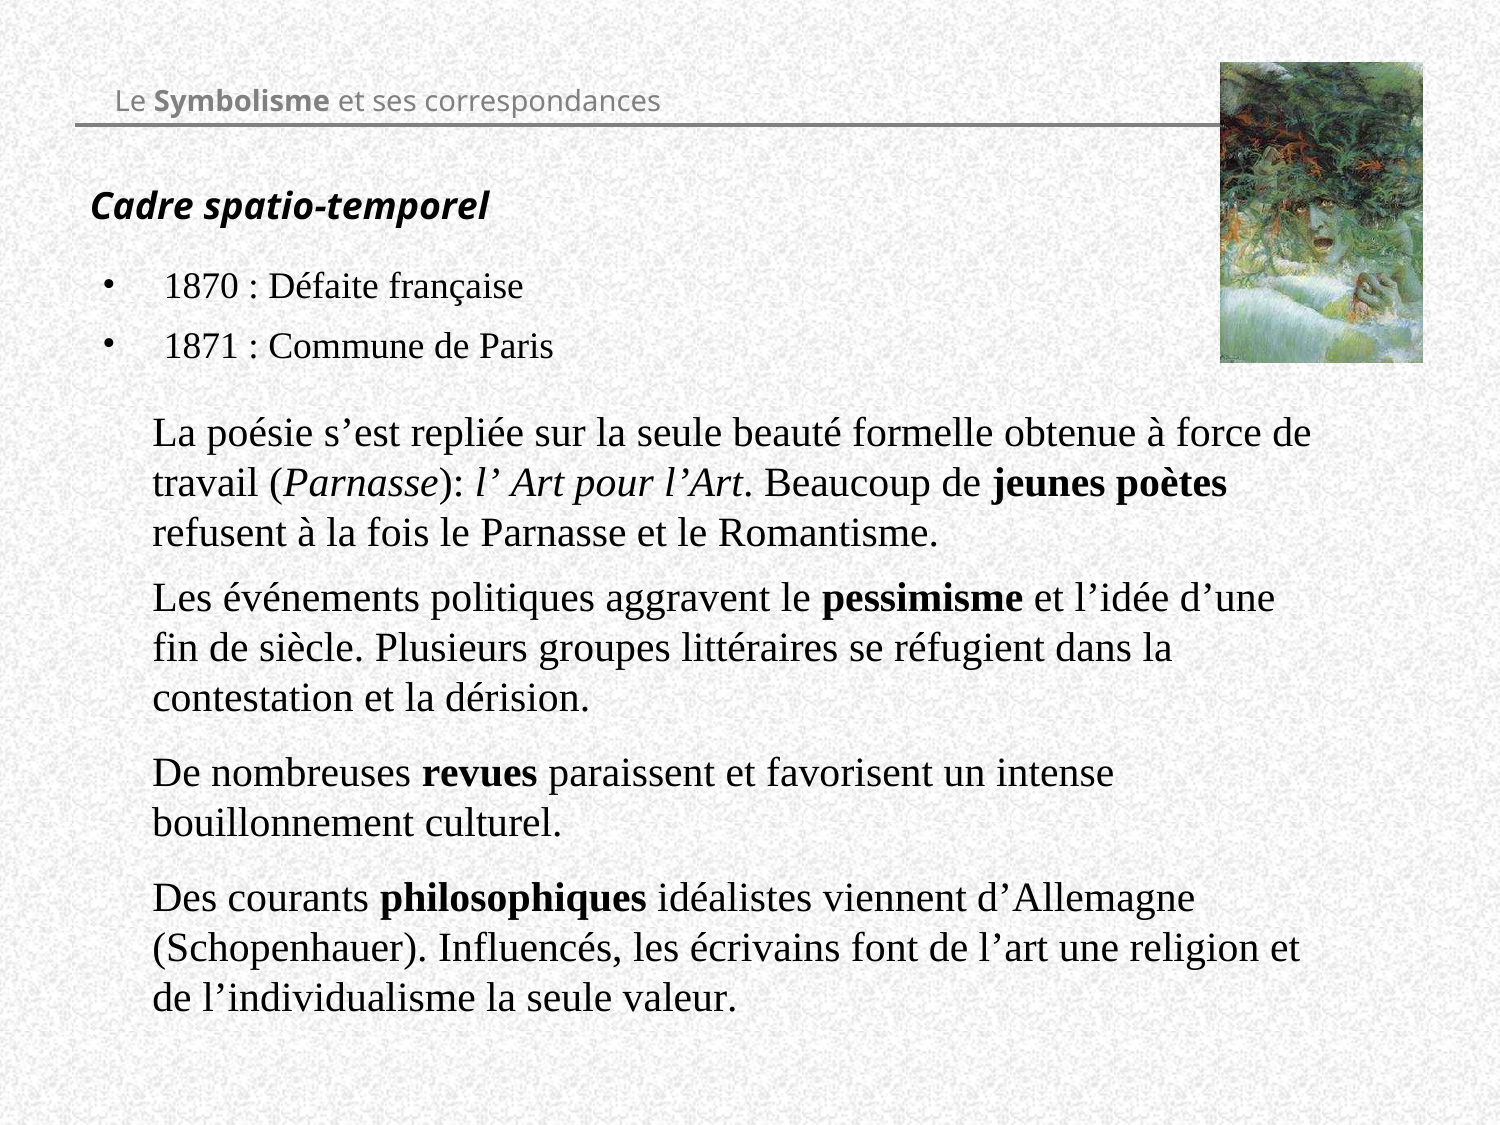

Le Symbolisme et ses correspondances
Cadre spatio-temporel
1870 : Défaite française
1871 : Commune de Paris
La poésie s’est repliée sur la seule beauté formelle obtenue à force de travail (Parnasse): l’ Art pour l’Art. Beaucoup de jeunes poètes refusent à la fois le Parnasse et le Romantisme.
Les événements politiques aggravent le pessimisme et l’idée d’une fin de siècle. Plusieurs groupes littéraires se réfugient dans la contestation et la dérision.
De nombreuses revues paraissent et favorisent un intense bouillonnement culturel.
Des courants philosophiques idéalistes viennent d’Allemagne (Schopenhauer). Influencés, les écrivains font de l’art une religion et de l’individualisme la seule valeur.